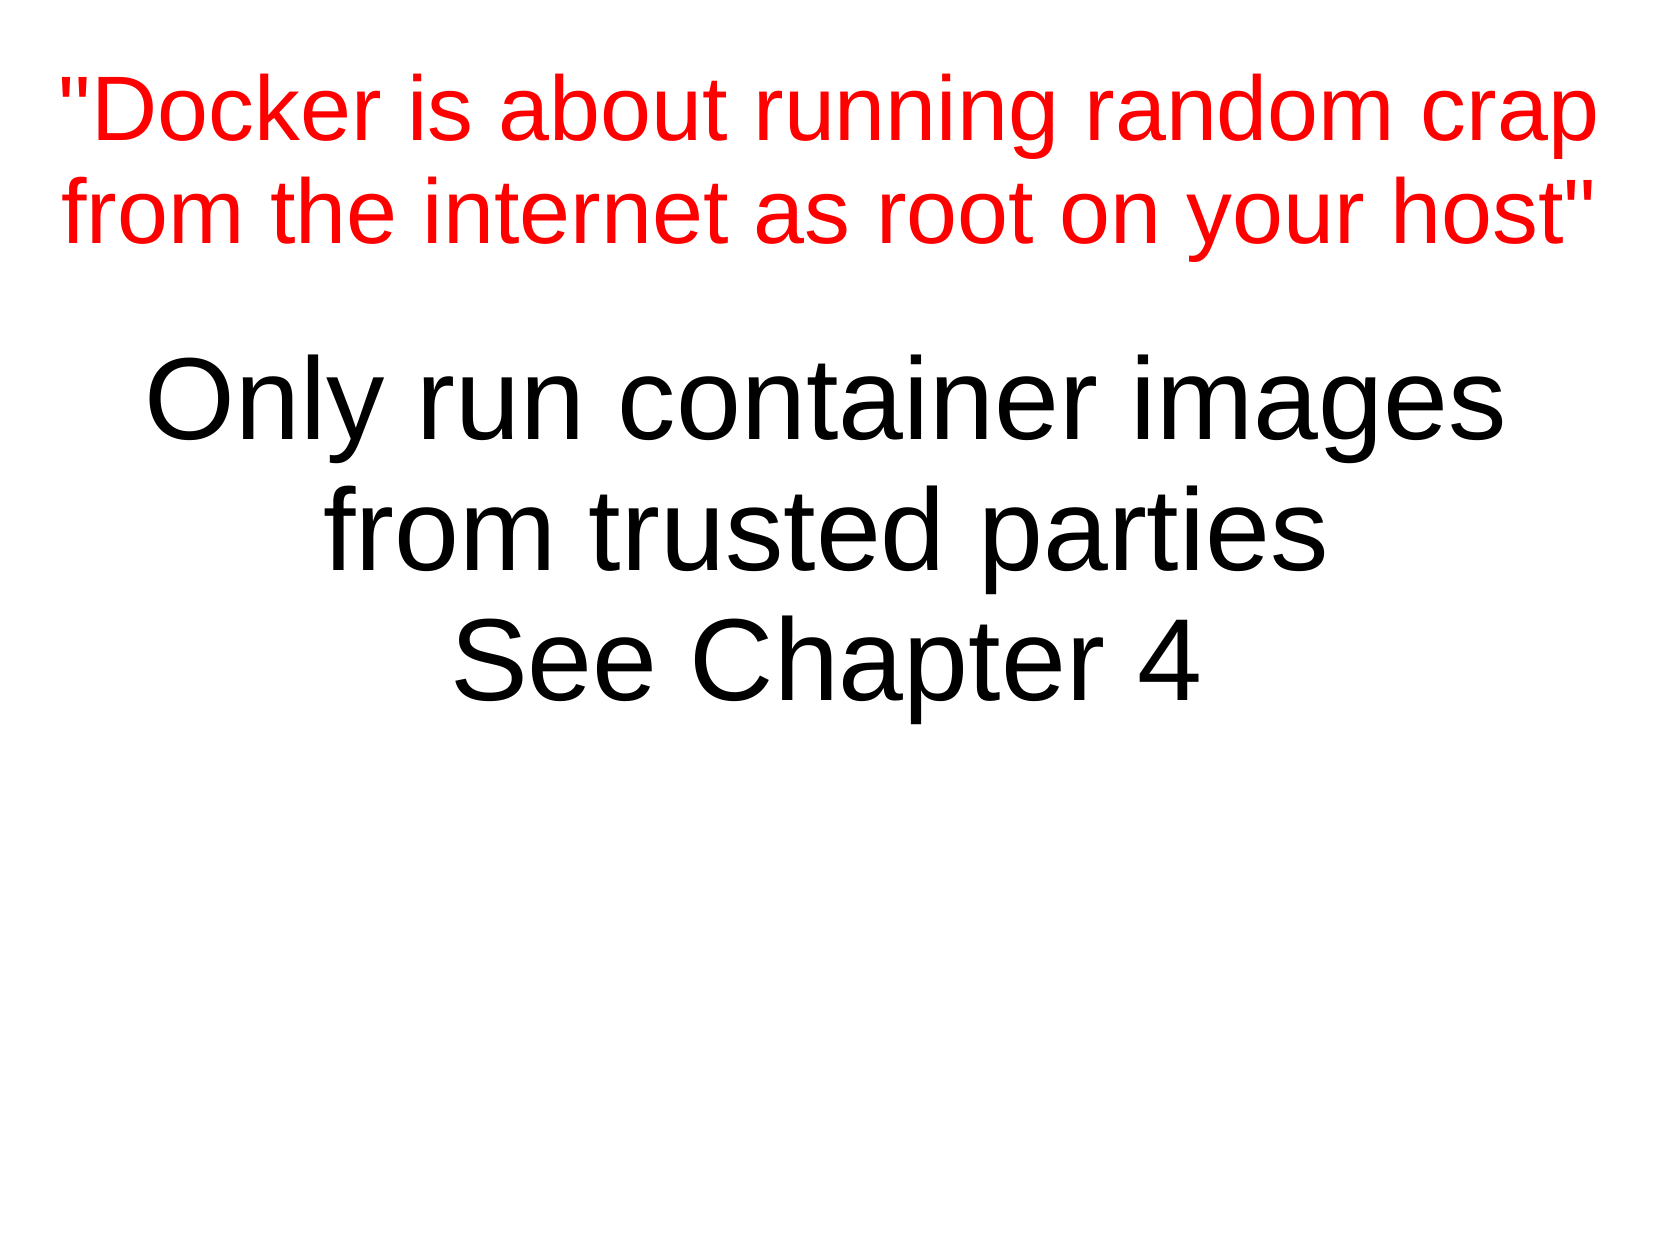

# Only run container images from trusted parties
See Chapter 4
"Docker is about running random crap from the internet as root on your host"